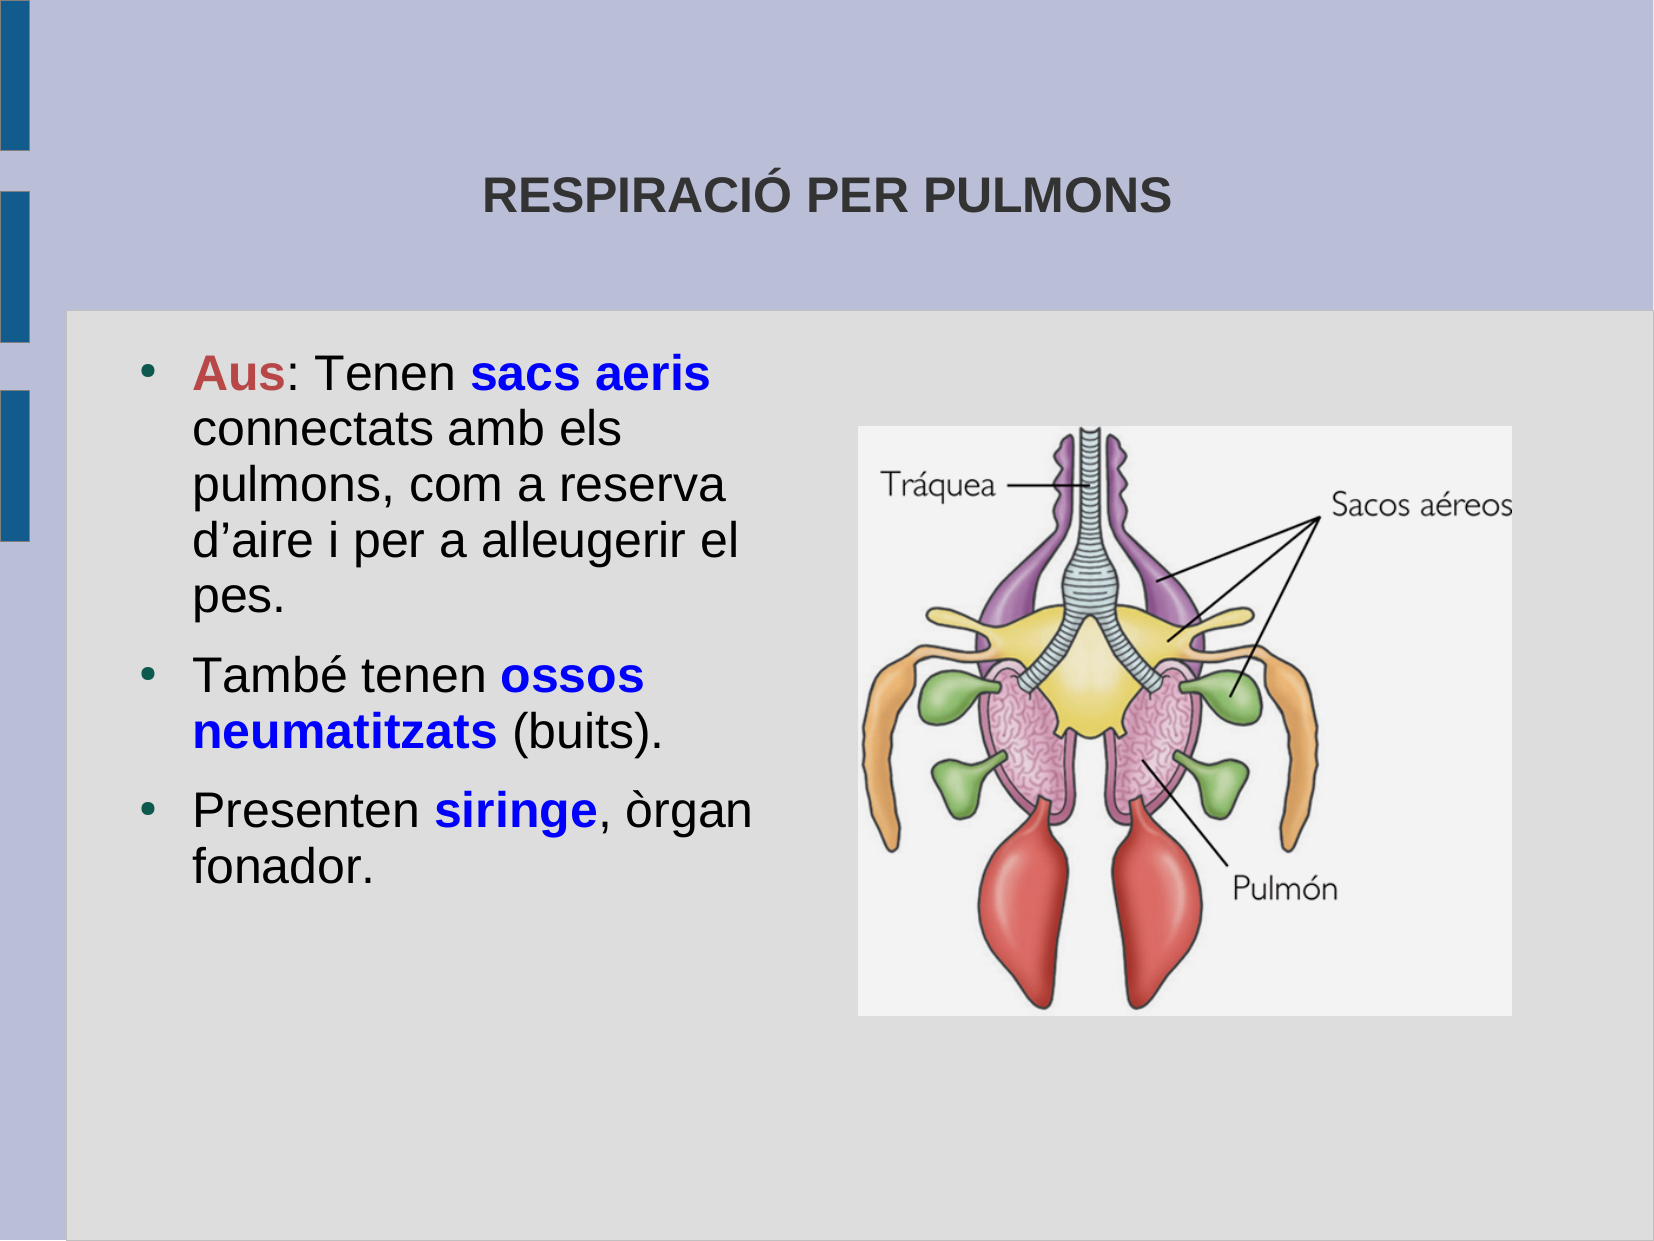

# RESPIRACIÓ PER PULMONS
Aus: Tenen sacs aeris connectats amb els pulmons, com a reserva d’aire i per a alleugerir el pes.
També tenen ossos neumatitzats (buits).
Presenten siringe, òrgan fonador.